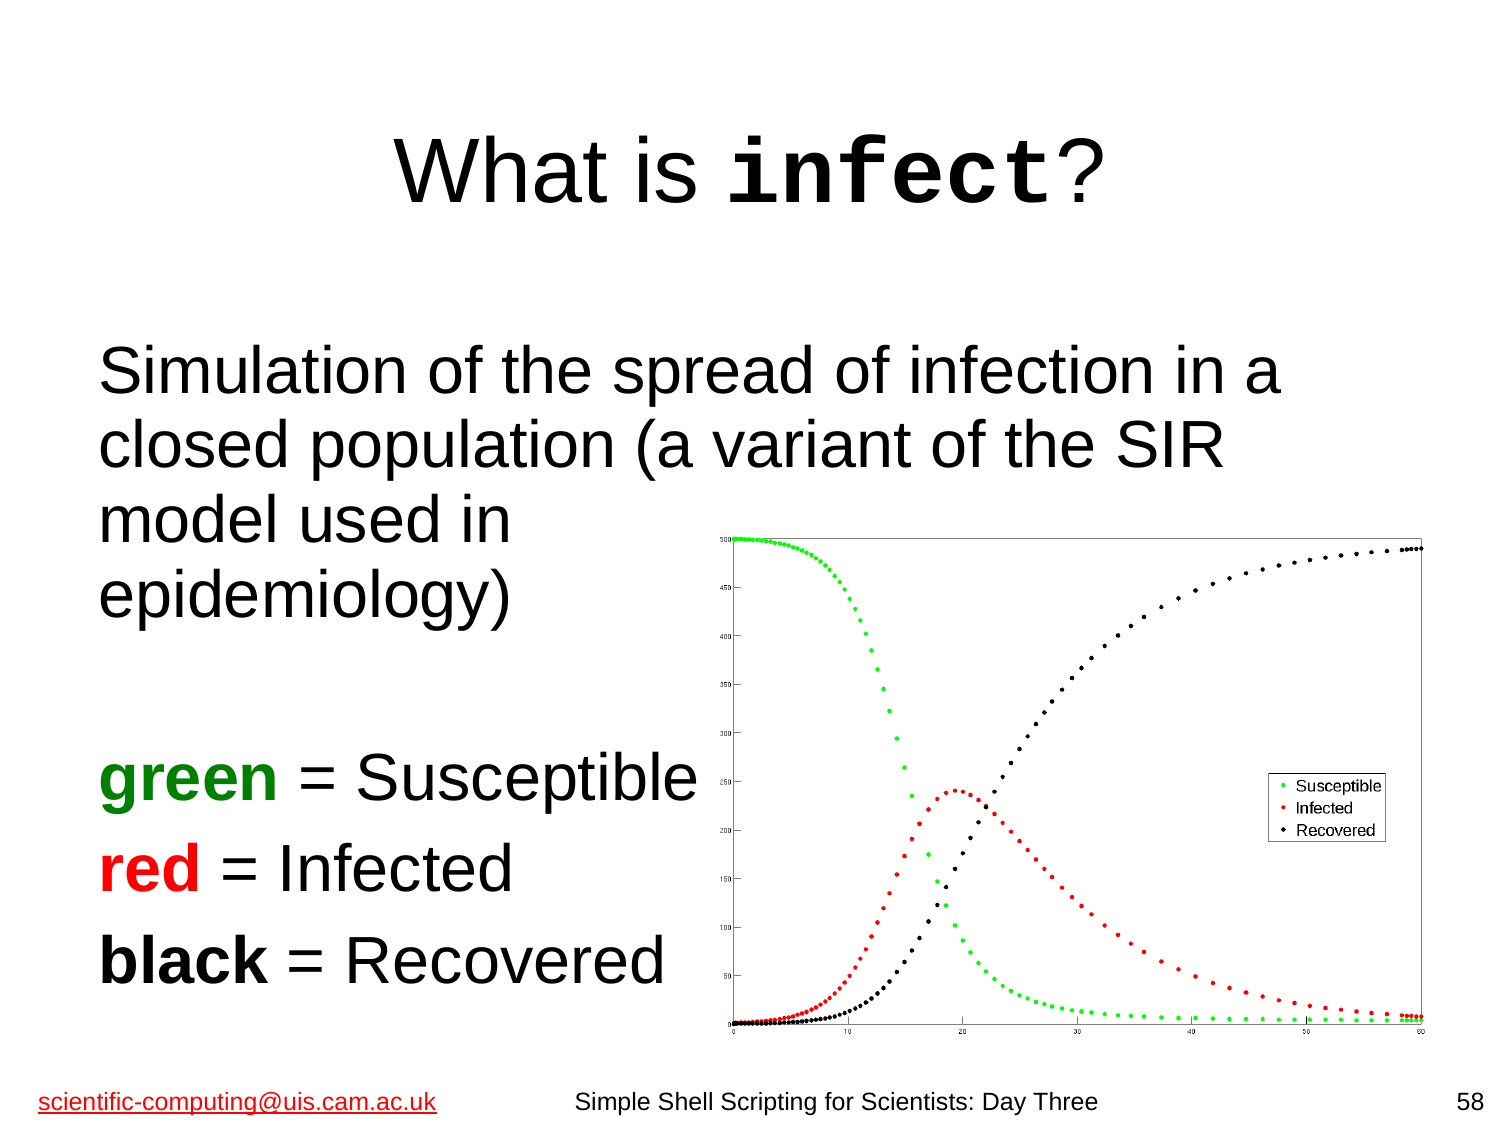

# What is infect?
Simulation of the spread of infection in a closed population (a variant of the SIR model used in epidemiology)
green = Susceptible
red = Infected
black = Recovered
escience-support@ucs.cam.ac.uk	Simple Shell Scripting for Scientists: Day One
58